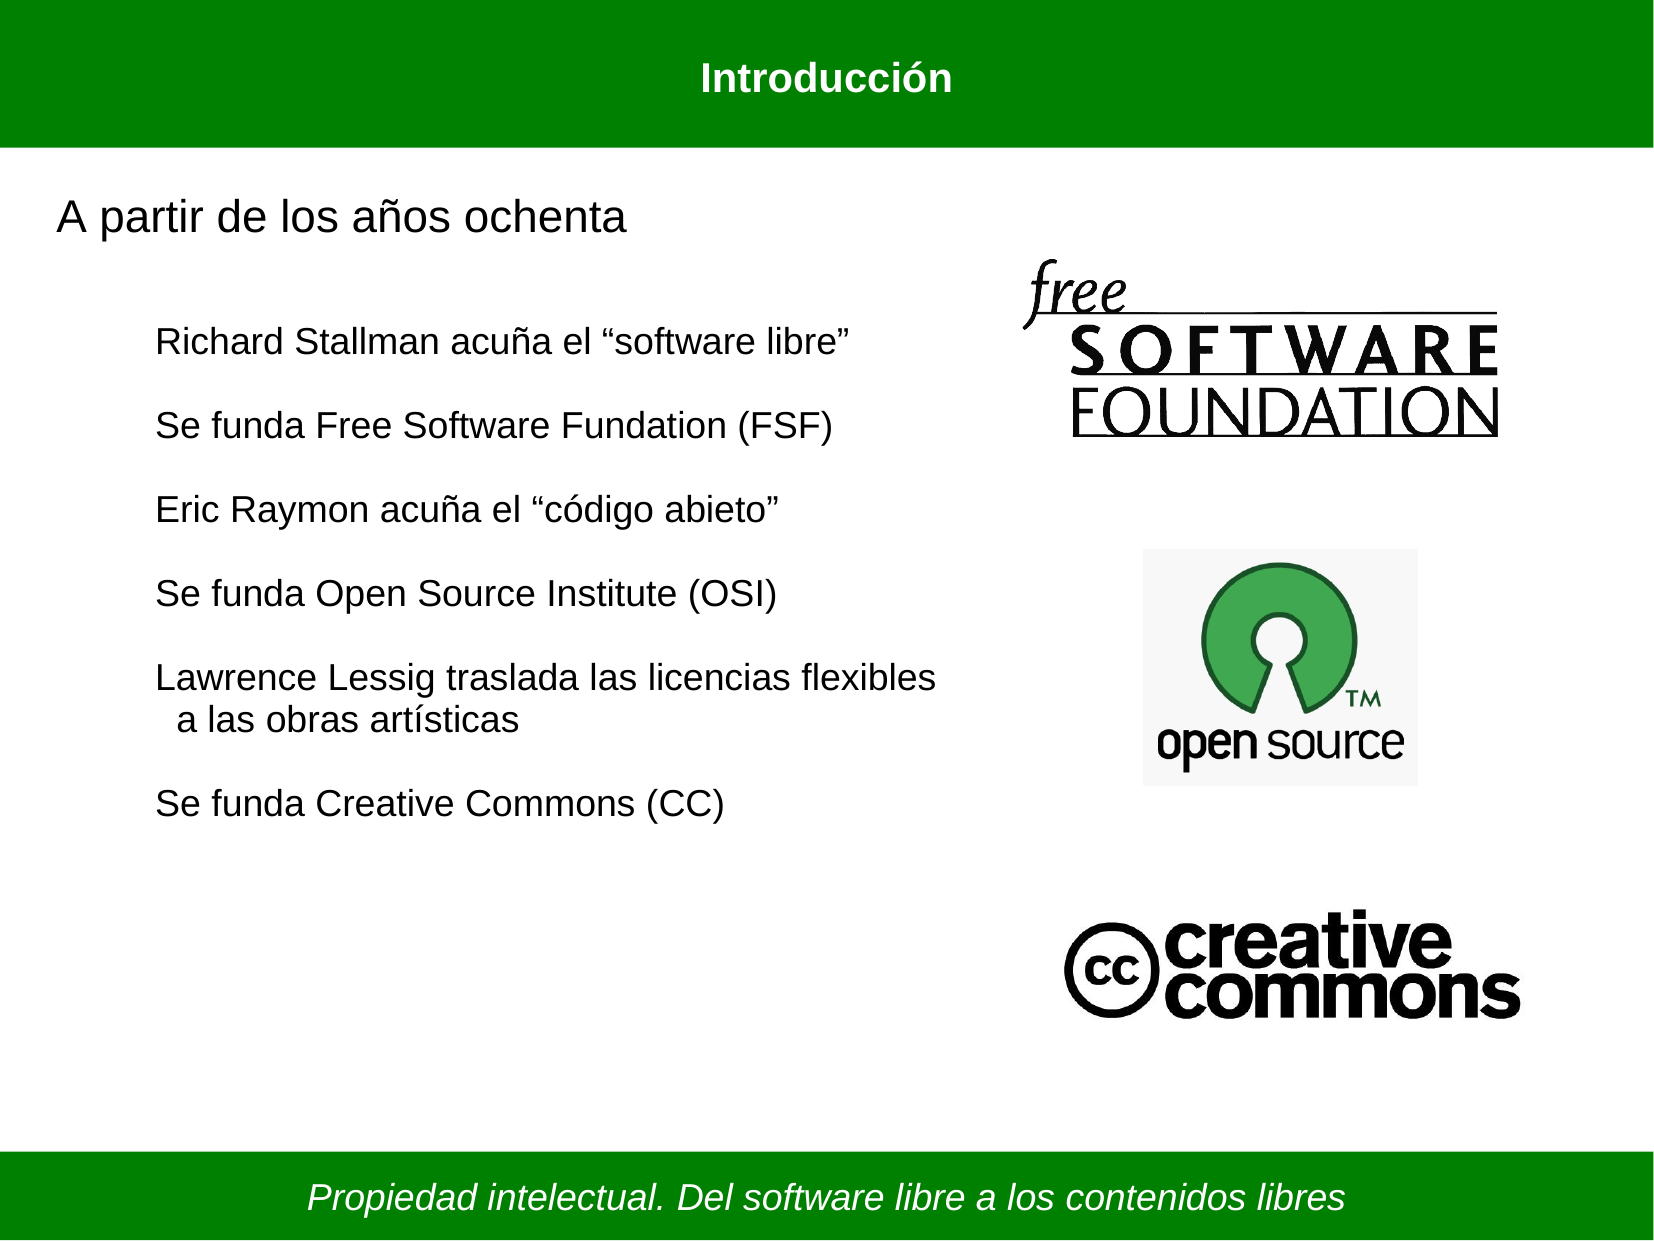

Introducción
A partir de los años ochenta
 Richard Stallman acuña el “software libre”
 Se funda Free Software Fundation (FSF)
 Eric Raymon acuña el “código abieto”
 Se funda Open Source Institute (OSI)
 Lawrence Lessig traslada las licencias flexibles
 a las obras artísticas
 Se funda Creative Commons (CC)
Propiedad intelectual. Del software libre a los contenidos libres